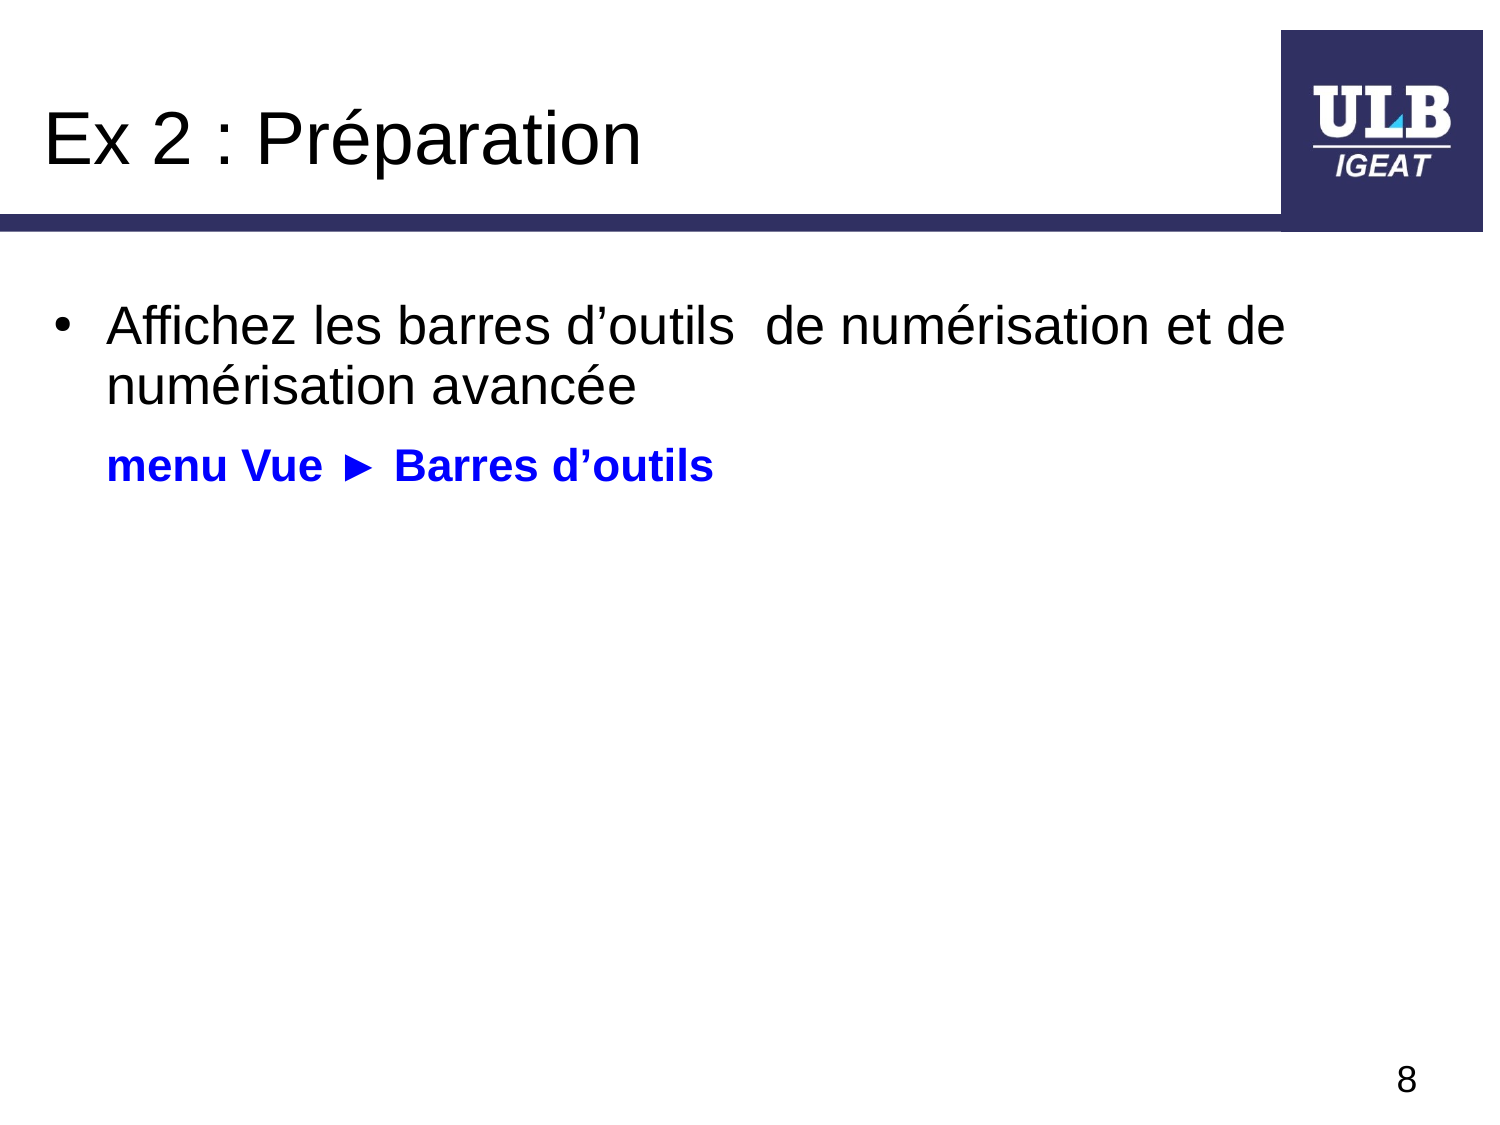

# Ex 2 : Préparation
Affichez les barres d’outils de numérisation et de numérisation avancée
menu Vue ► Barres d’outils